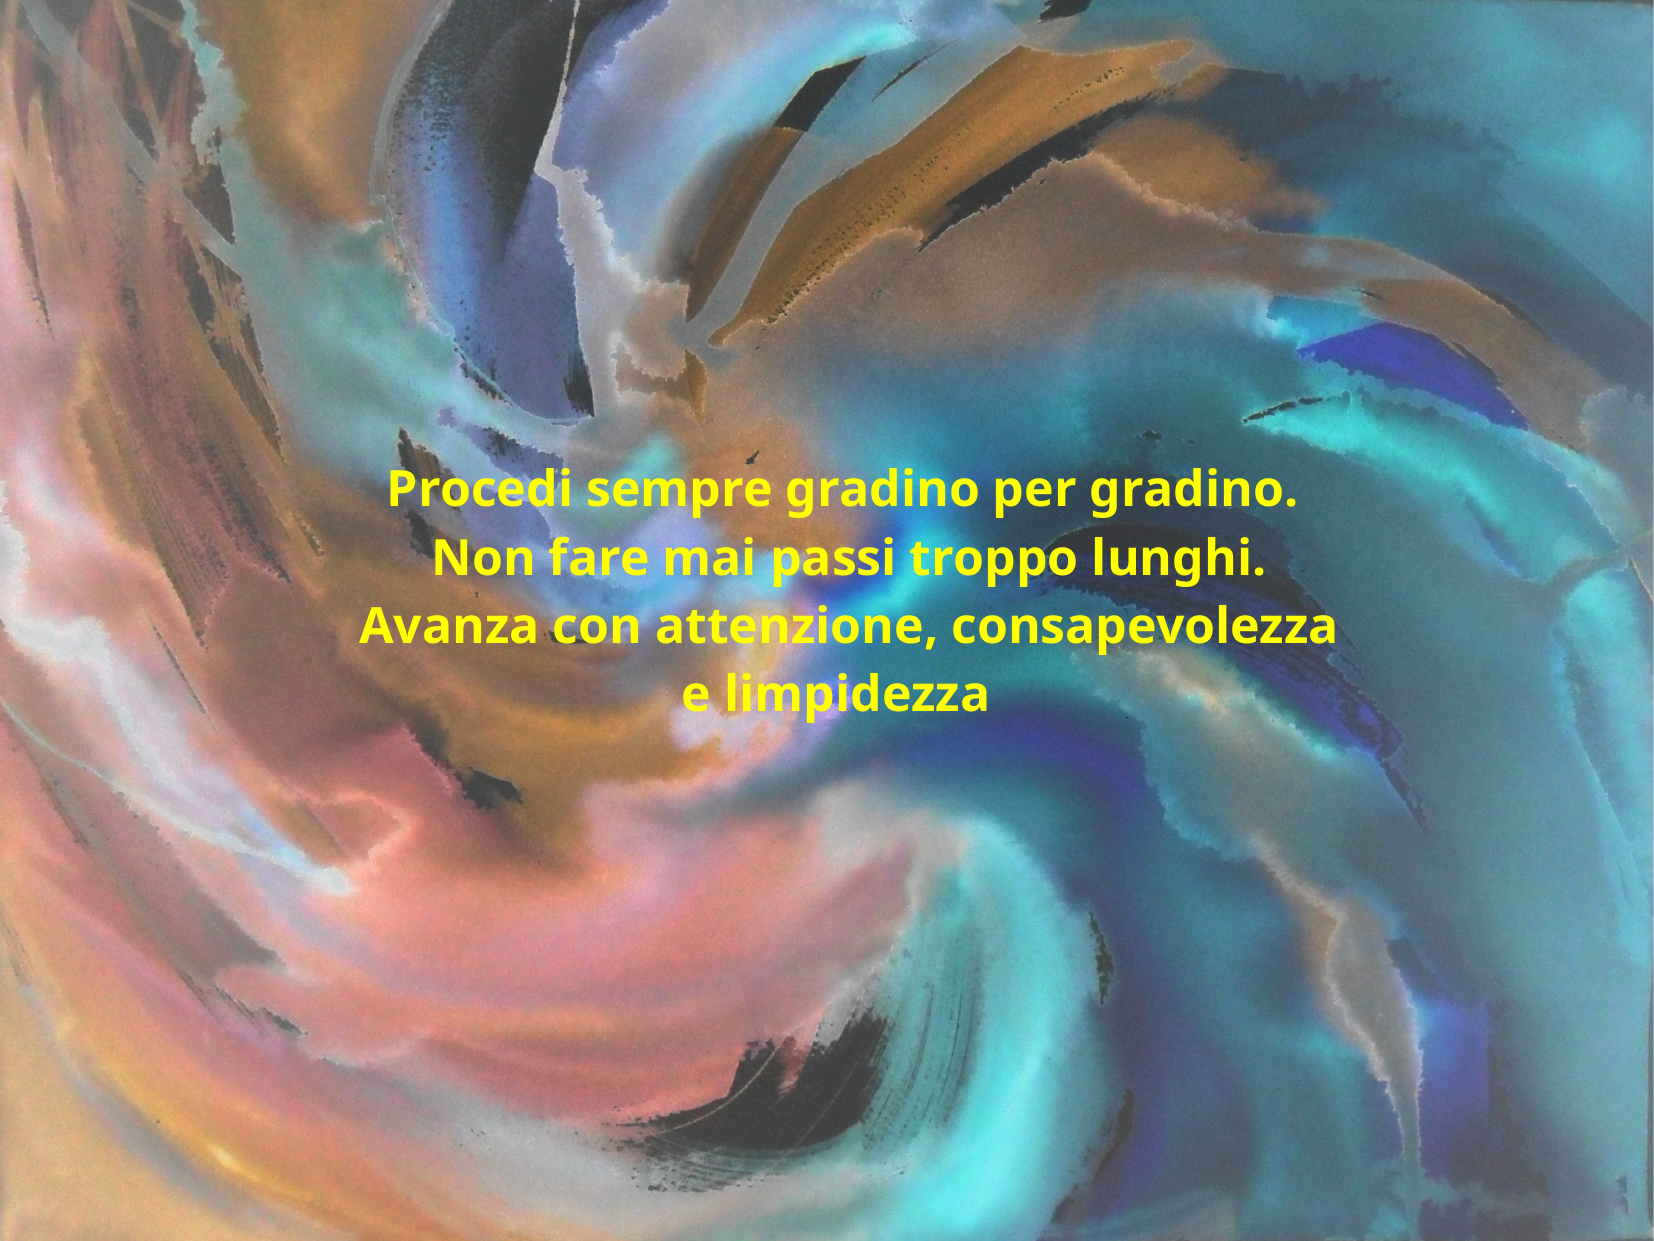

# Procedi sempre gradino per gradino. Non fare mai passi troppo lunghi. Avanza con attenzione, consapevolezza e limpidezza